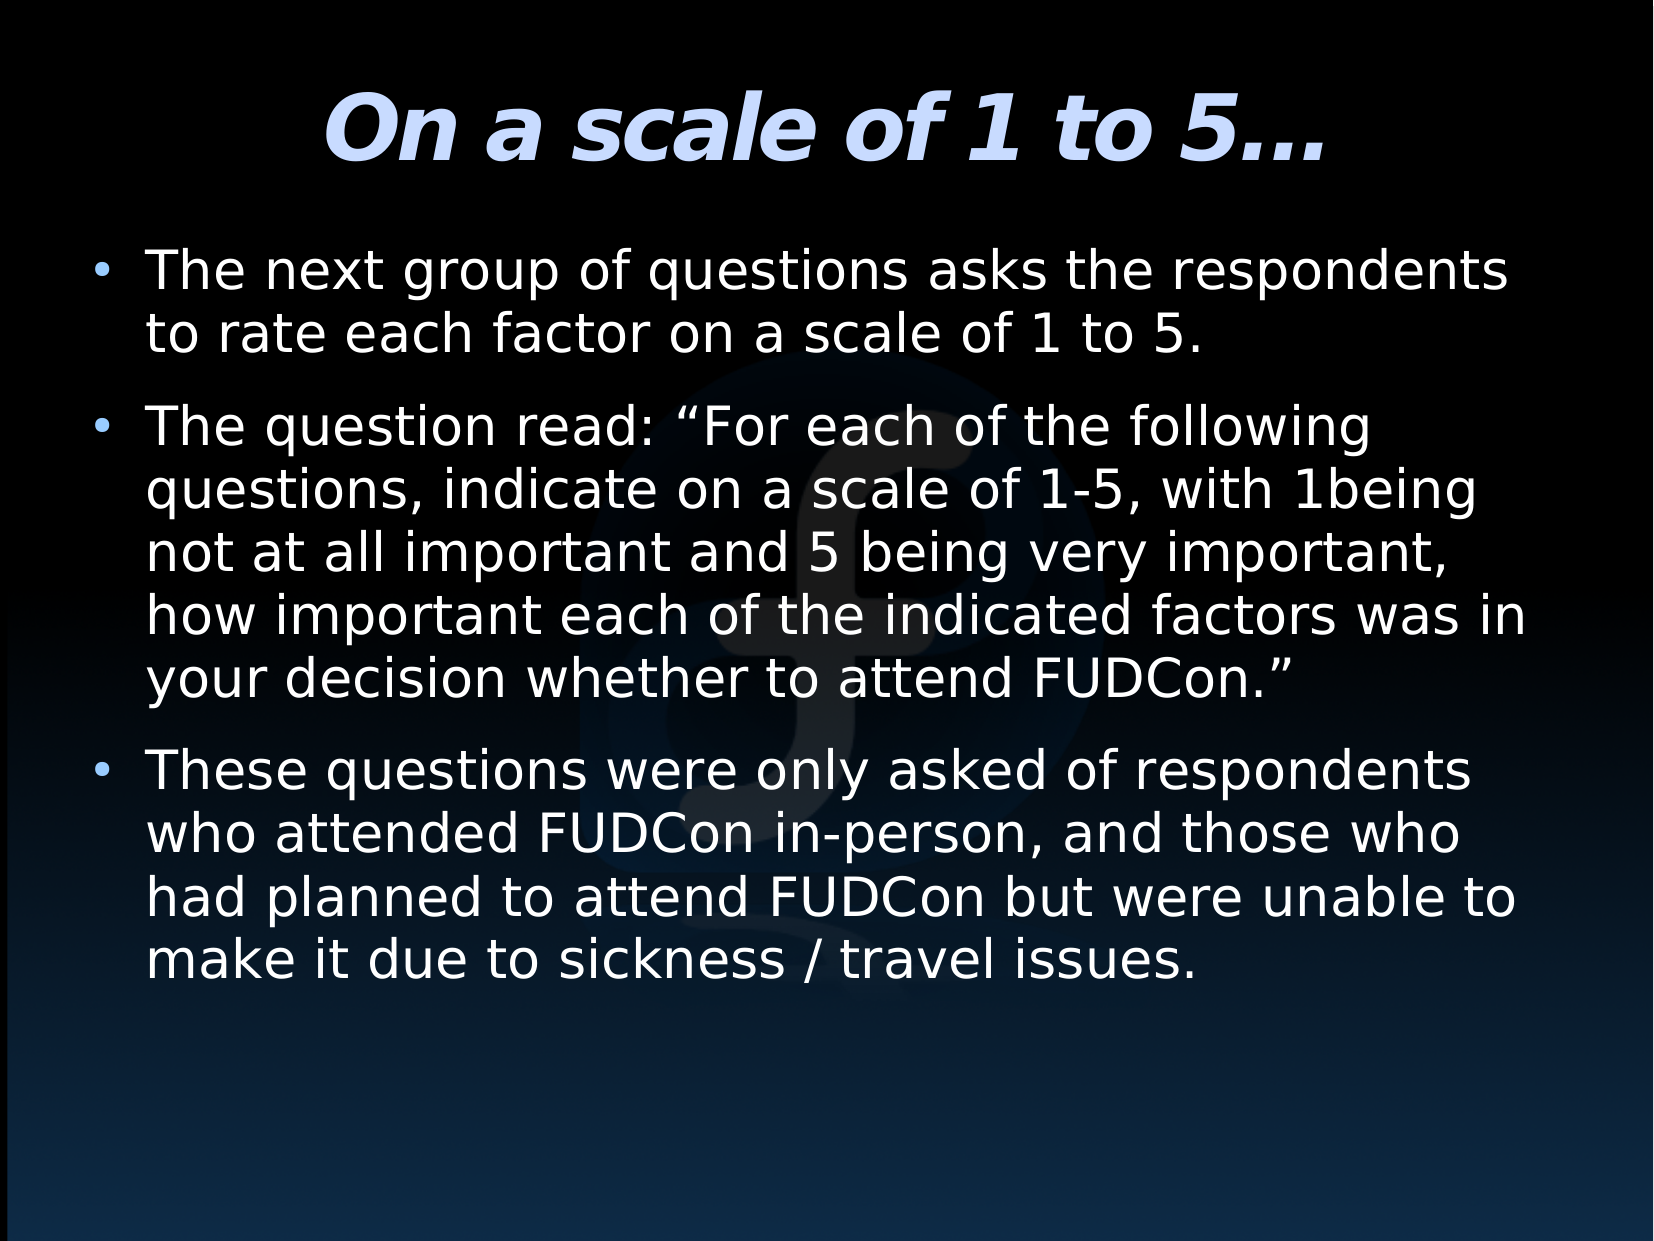

# On a scale of 1 to 5...
The next group of questions asks the respondents to rate each factor on a scale of 1 to 5.
The question read: “For each of the following questions, indicate on a scale of 1-5, with 1being not at all important and 5 being very important, how important each of the indicated factors was in your decision whether to attend FUDCon.”
These questions were only asked of respondents who attended FUDCon in-person, and those who had planned to attend FUDCon but were unable to make it due to sickness / travel issues.